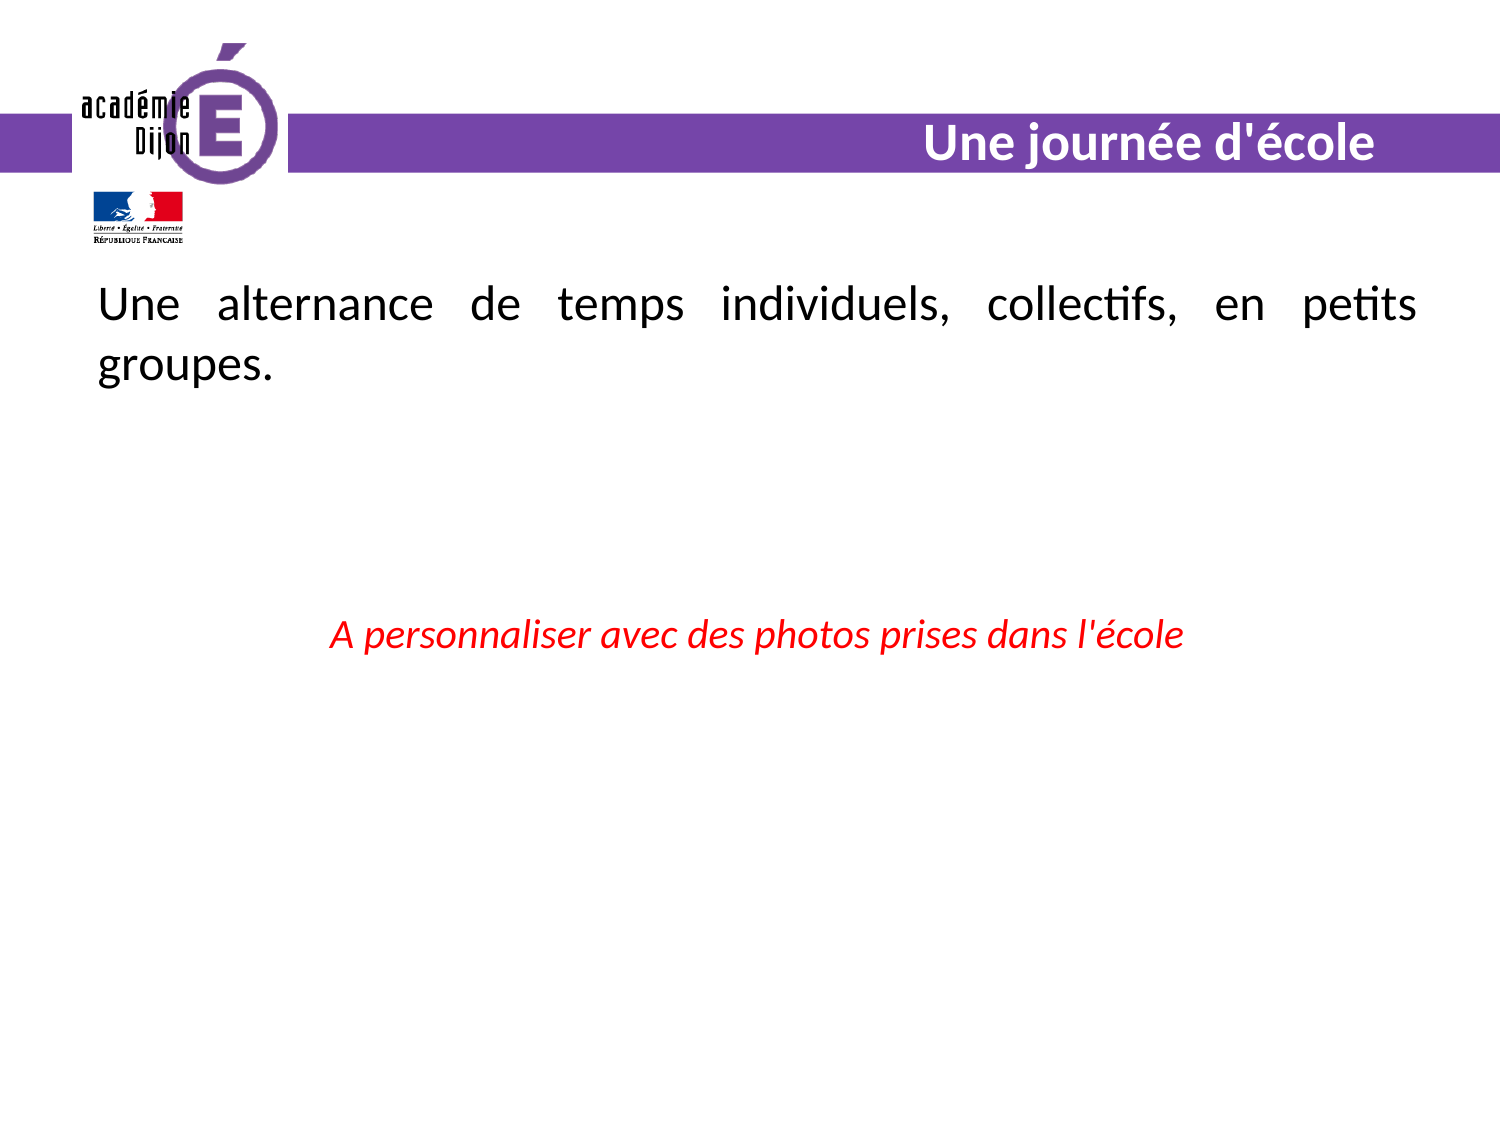

# Une journée d'école
Une alternance de temps individuels, collectifs, en petits groupes.
A personnaliser avec des photos prises dans l'école